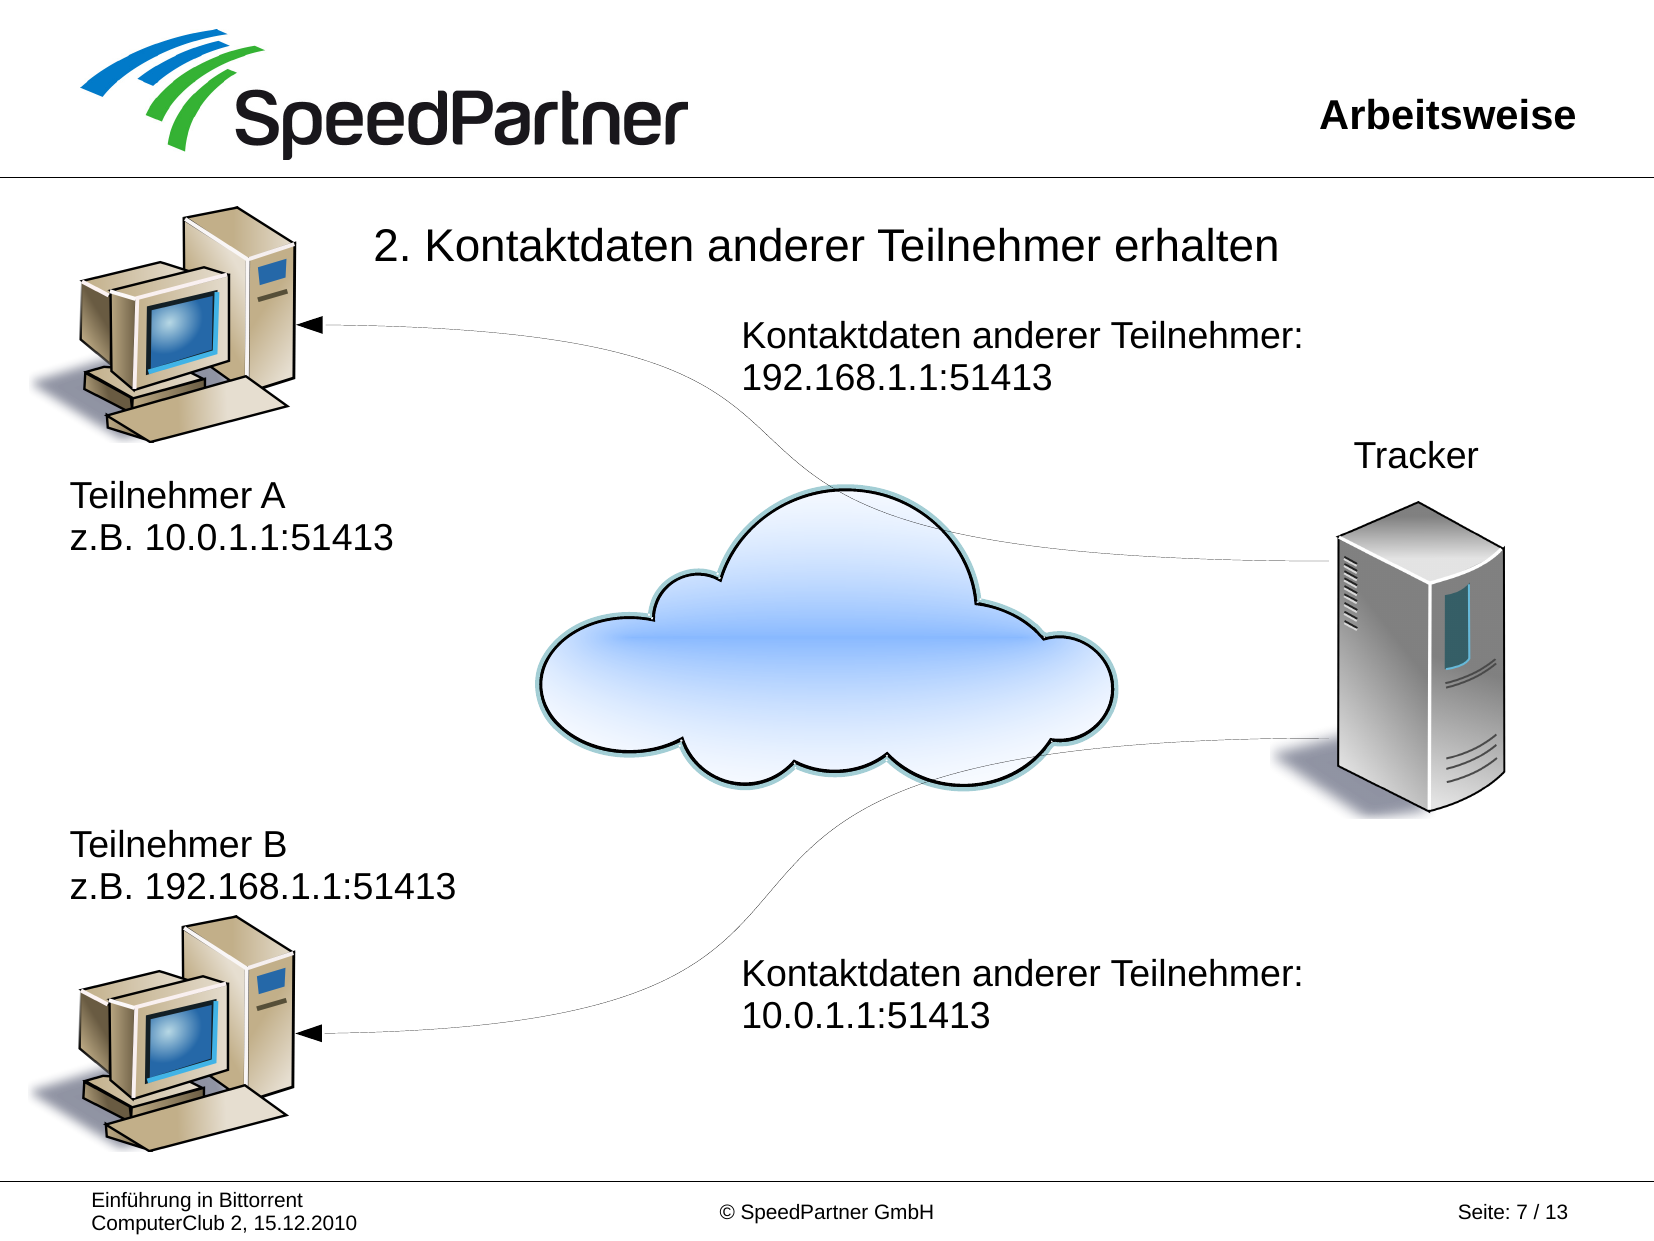

# Arbeitsweise
2. Kontaktdaten anderer Teilnehmer erhalten
Kontaktdaten anderer Teilnehmer:
192.168.1.1:51413
Tracker
Teilnehmer A
z.B. 10.0.1.1:51413
Teilnehmer B
z.B. 192.168.1.1:51413
Kontaktdaten anderer Teilnehmer:
10.0.1.1:51413